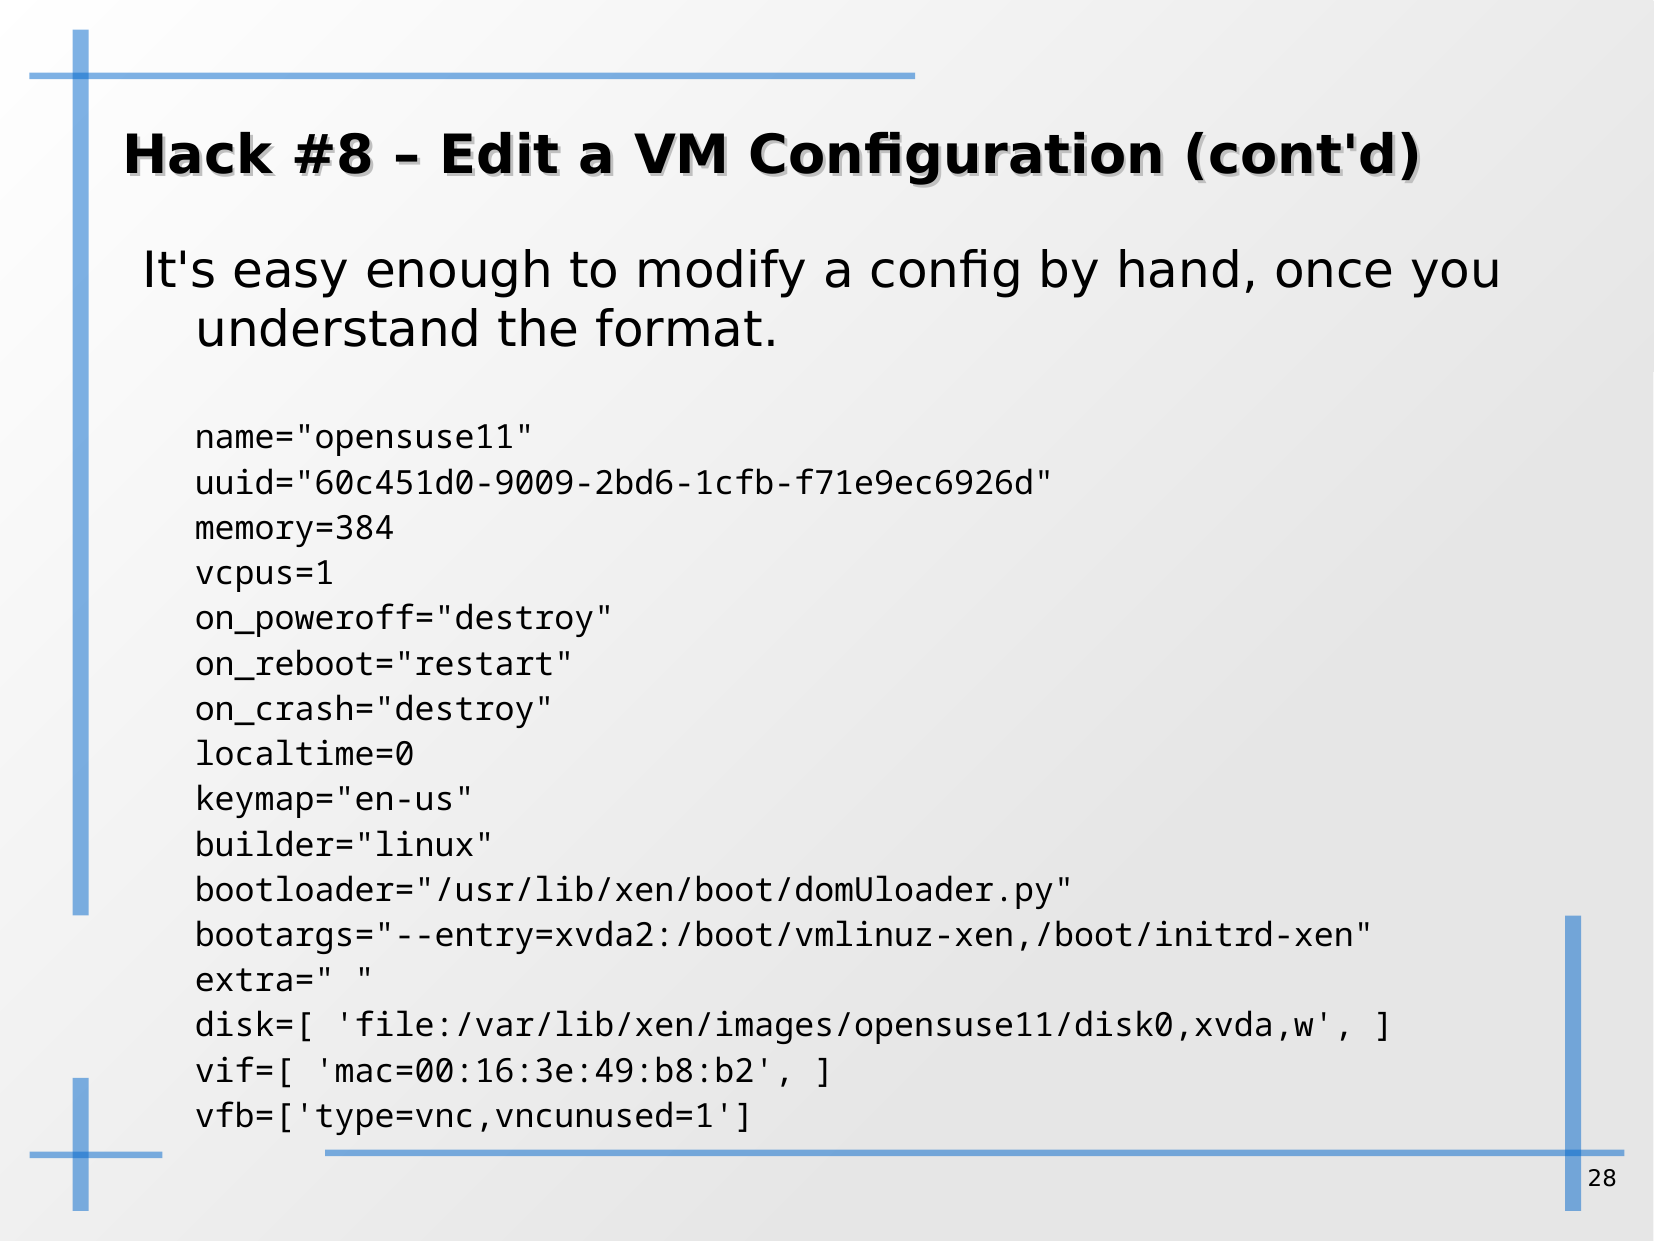

# Hack #8 – Edit a VM Configuration (cont'd)
It's easy enough to modify a config by hand, once you understand the format.
name="opensuse11"
uuid="60c451d0-9009-2bd6-1cfb-f71e9ec6926d"
memory=384
vcpus=1
on_poweroff="destroy"
on_reboot="restart"
on_crash="destroy"
localtime=0
keymap="en-us"
builder="linux"
bootloader="/usr/lib/xen/boot/domUloader.py"
bootargs="--entry=xvda2:/boot/vmlinuz-xen,/boot/initrd-xen"
extra=" "
disk=[ 'file:/var/lib/xen/images/opensuse11/disk0,xvda,w', ]
vif=[ 'mac=00:16:3e:49:b8:b2', ]
vfb=['type=vnc,vncunused=1']